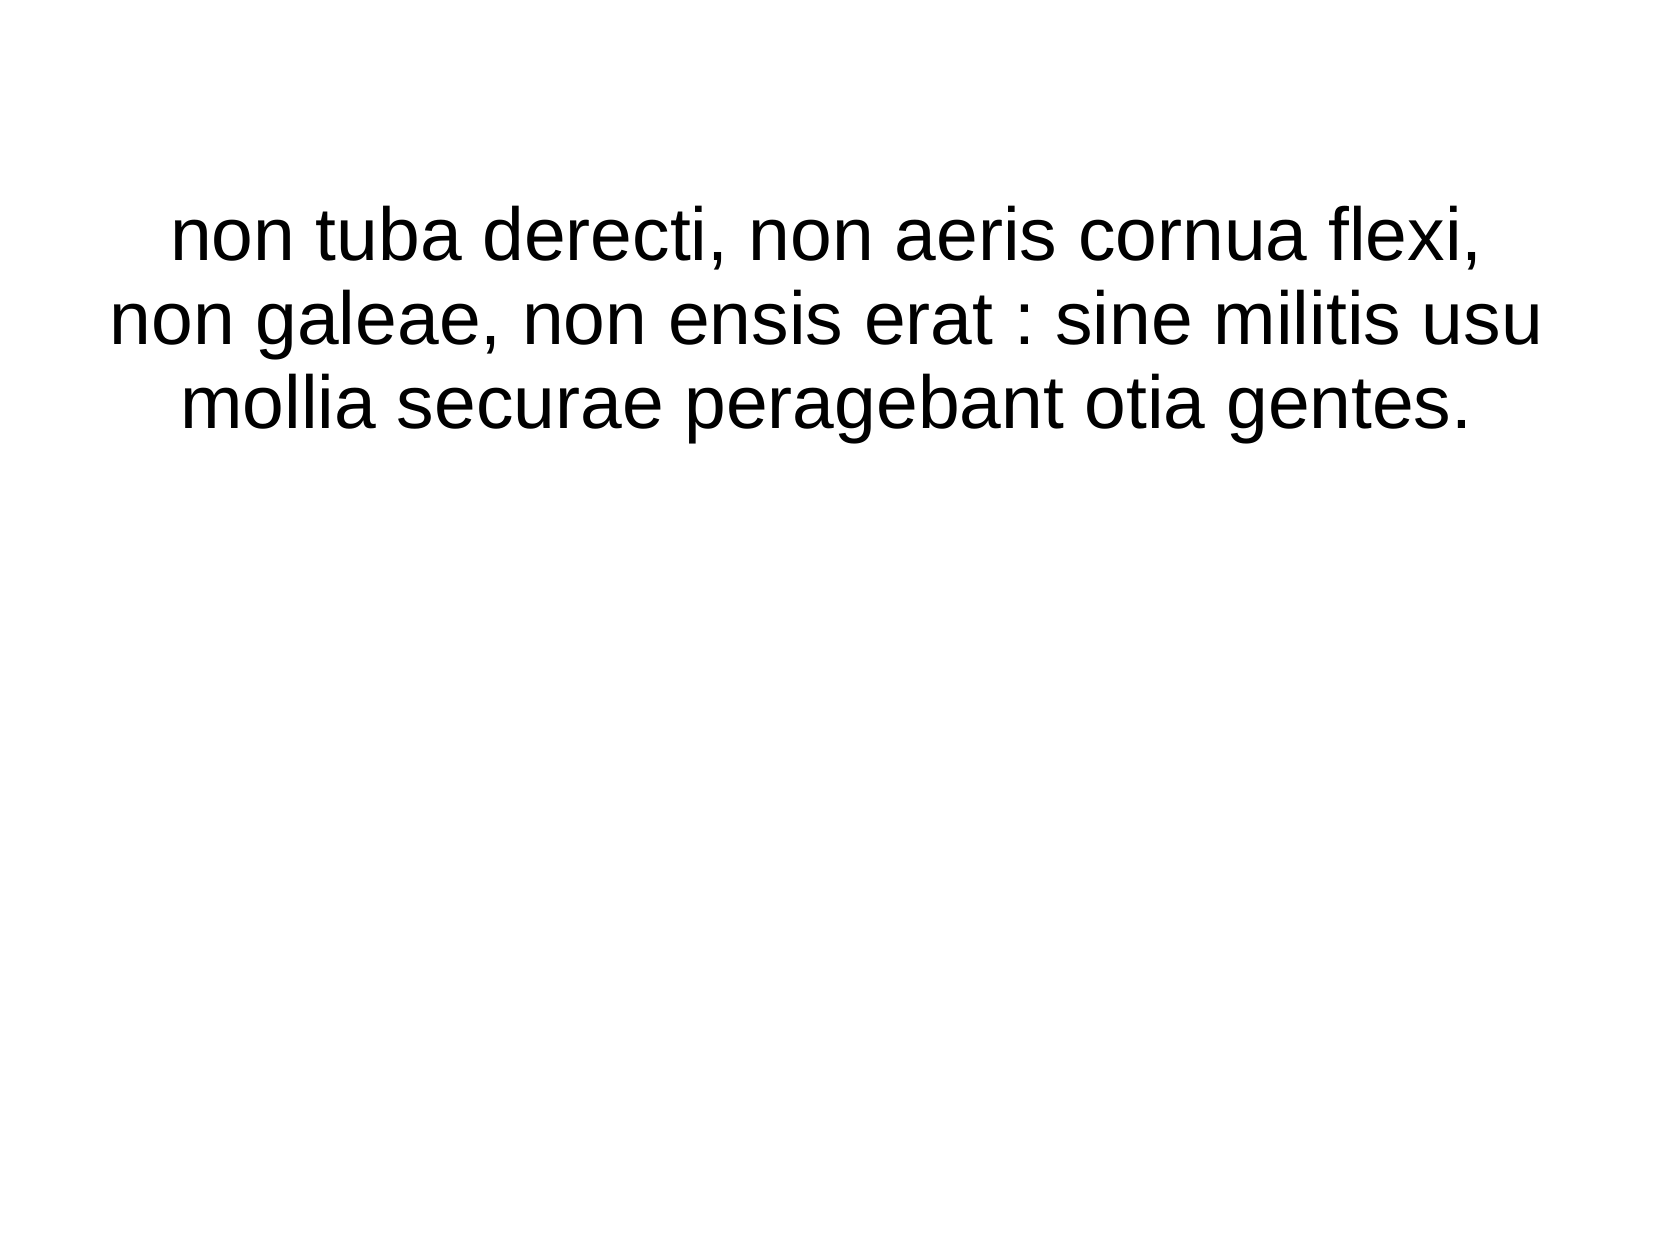

# non tuba derecti, non aeris cornua flexi, non galeae, non ensis erat : sine militis usu mollia securae peragebant otia gentes.